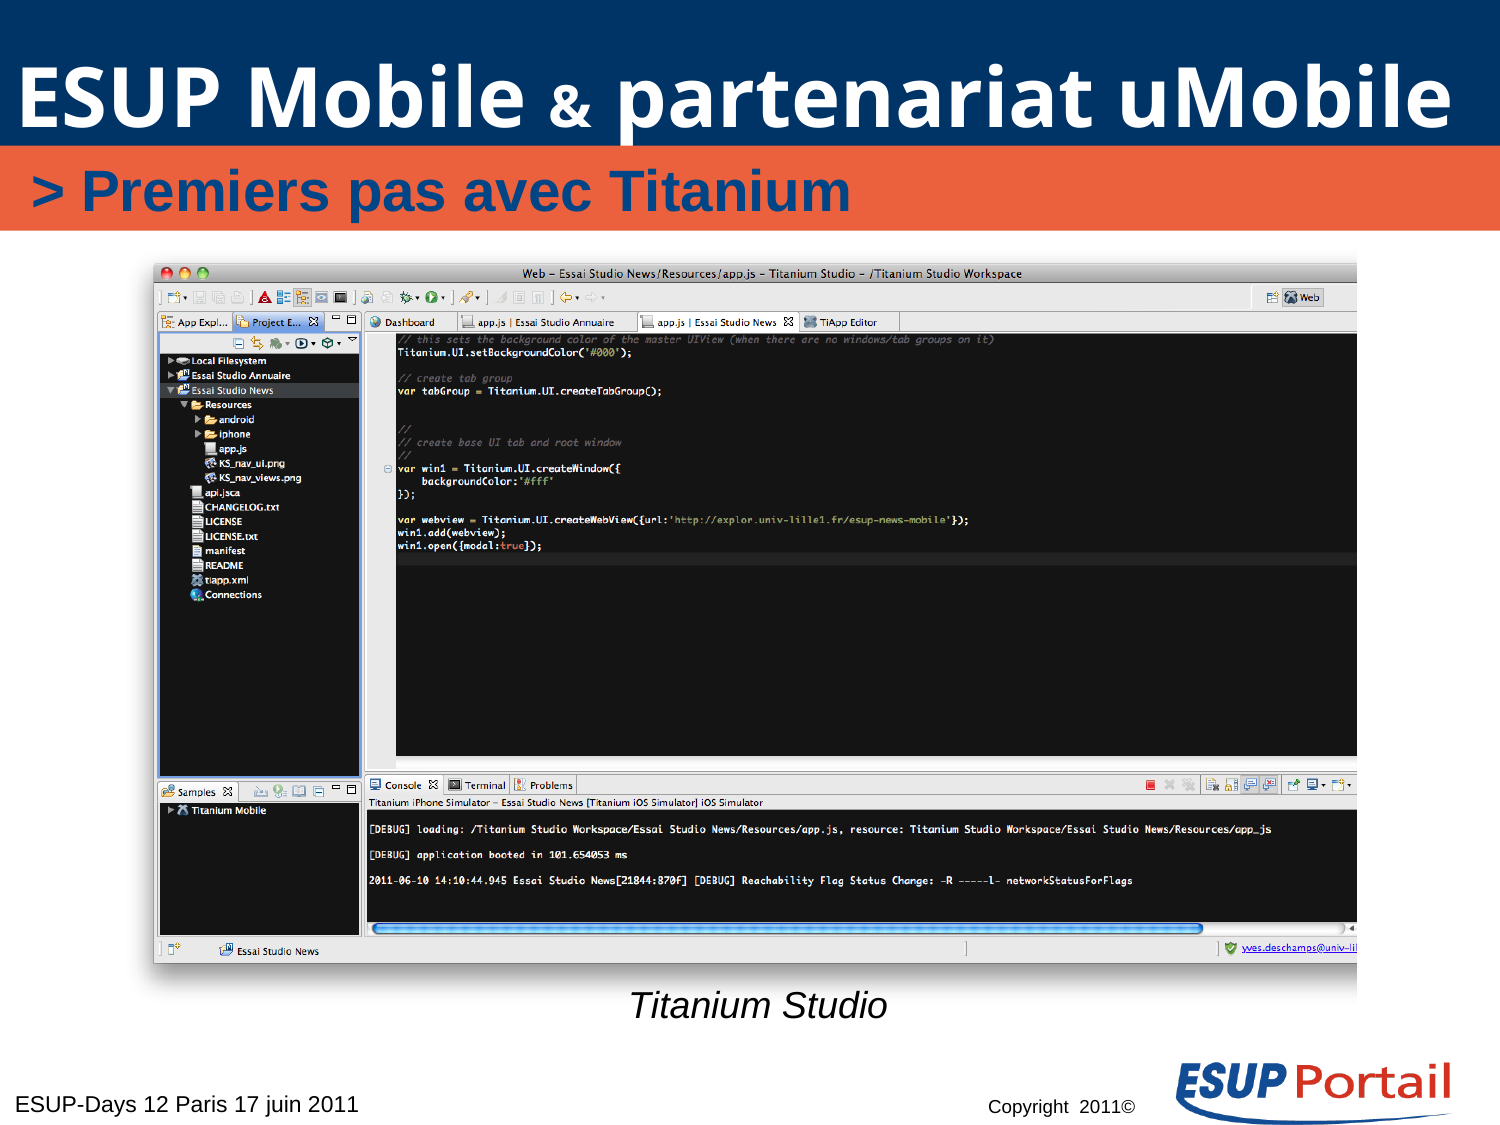

ESUP Mobile & partenariat uMobile
 > Premiers pas avec Titanium
 Titanium Studio
ESUP-Days 12 Paris 17 juin 2011